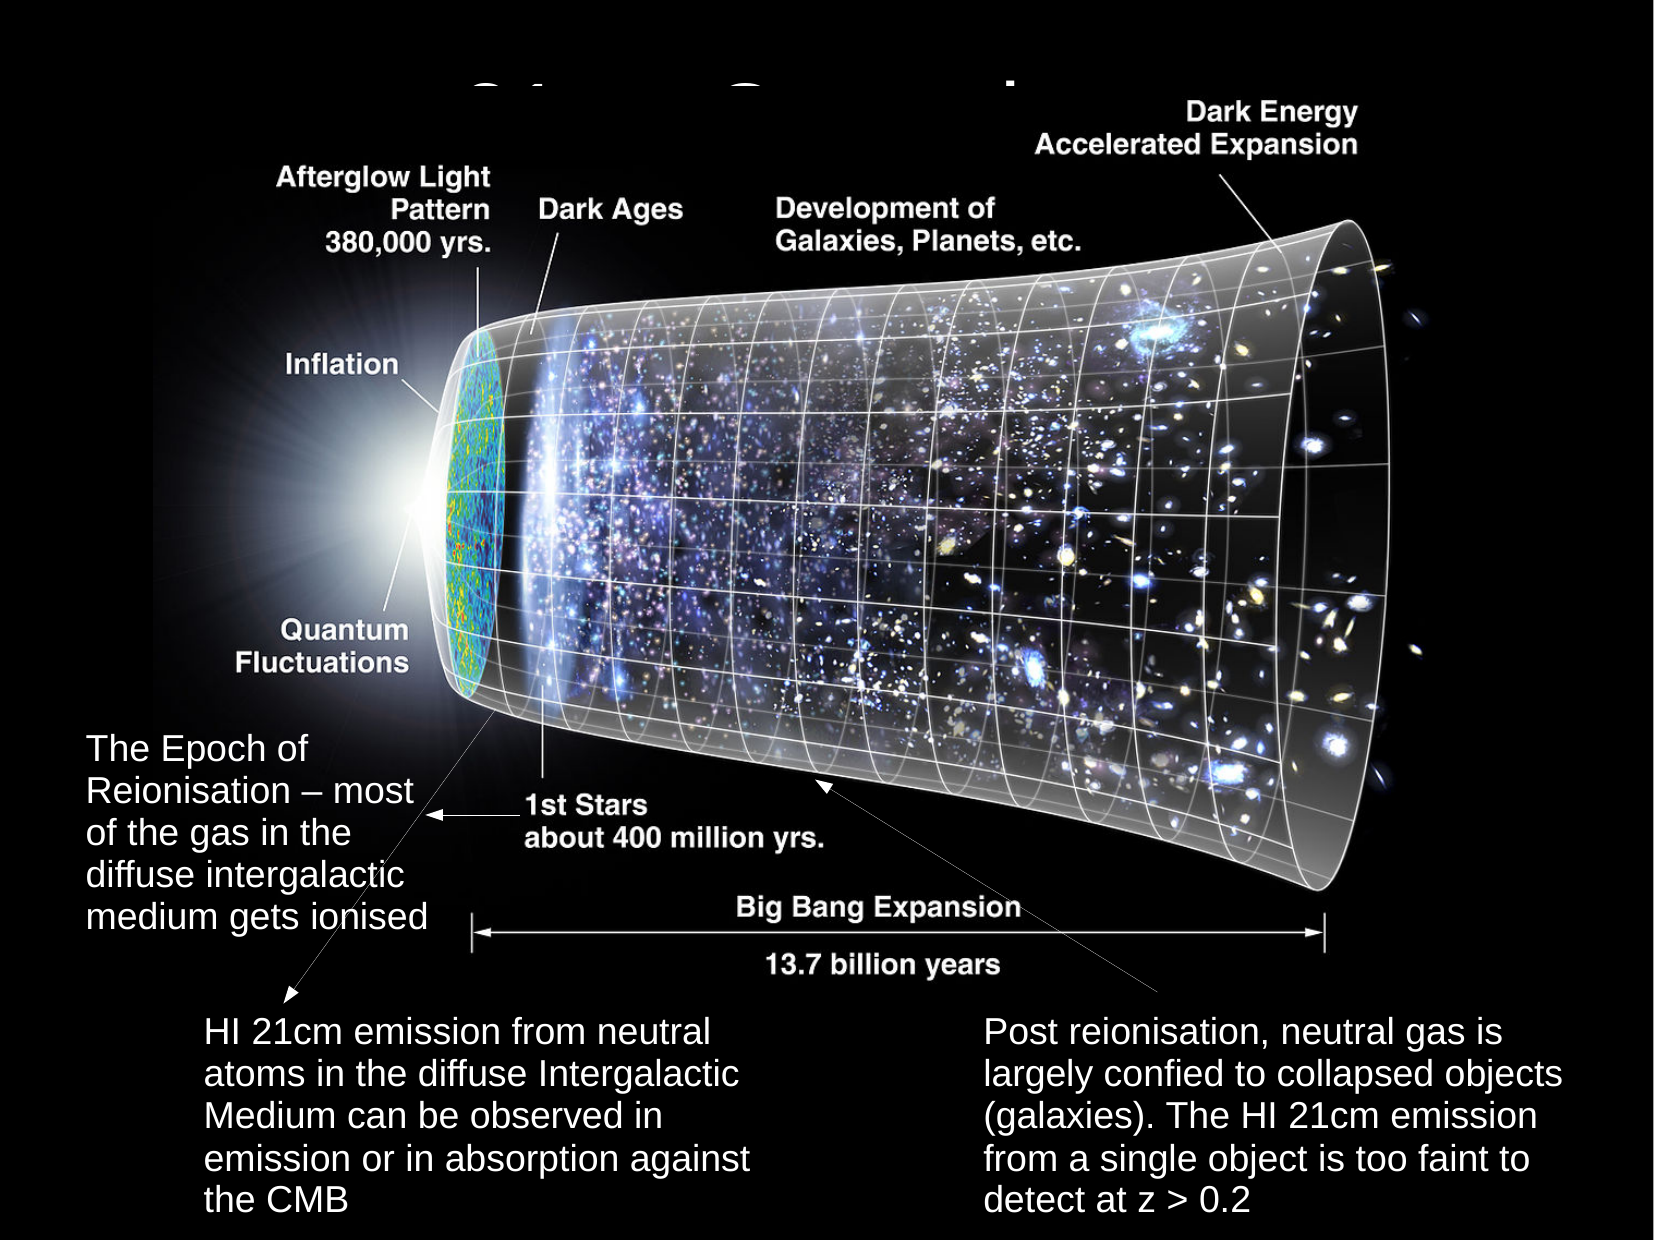

# 21cm Cosmology
HI 21cm emission from neutral atoms in the diffuse Intergalactic Medium can be observed in emission or in absorption against the CMB
The Epoch of Reionisation – most of the gas in the diffuse intergalactic medium gets ionised
Post reionisation, neutral gas is largely confied to collapsed objects (galaxies). The HI 21cm emission from a single object is too faint to detect at z > 0.2